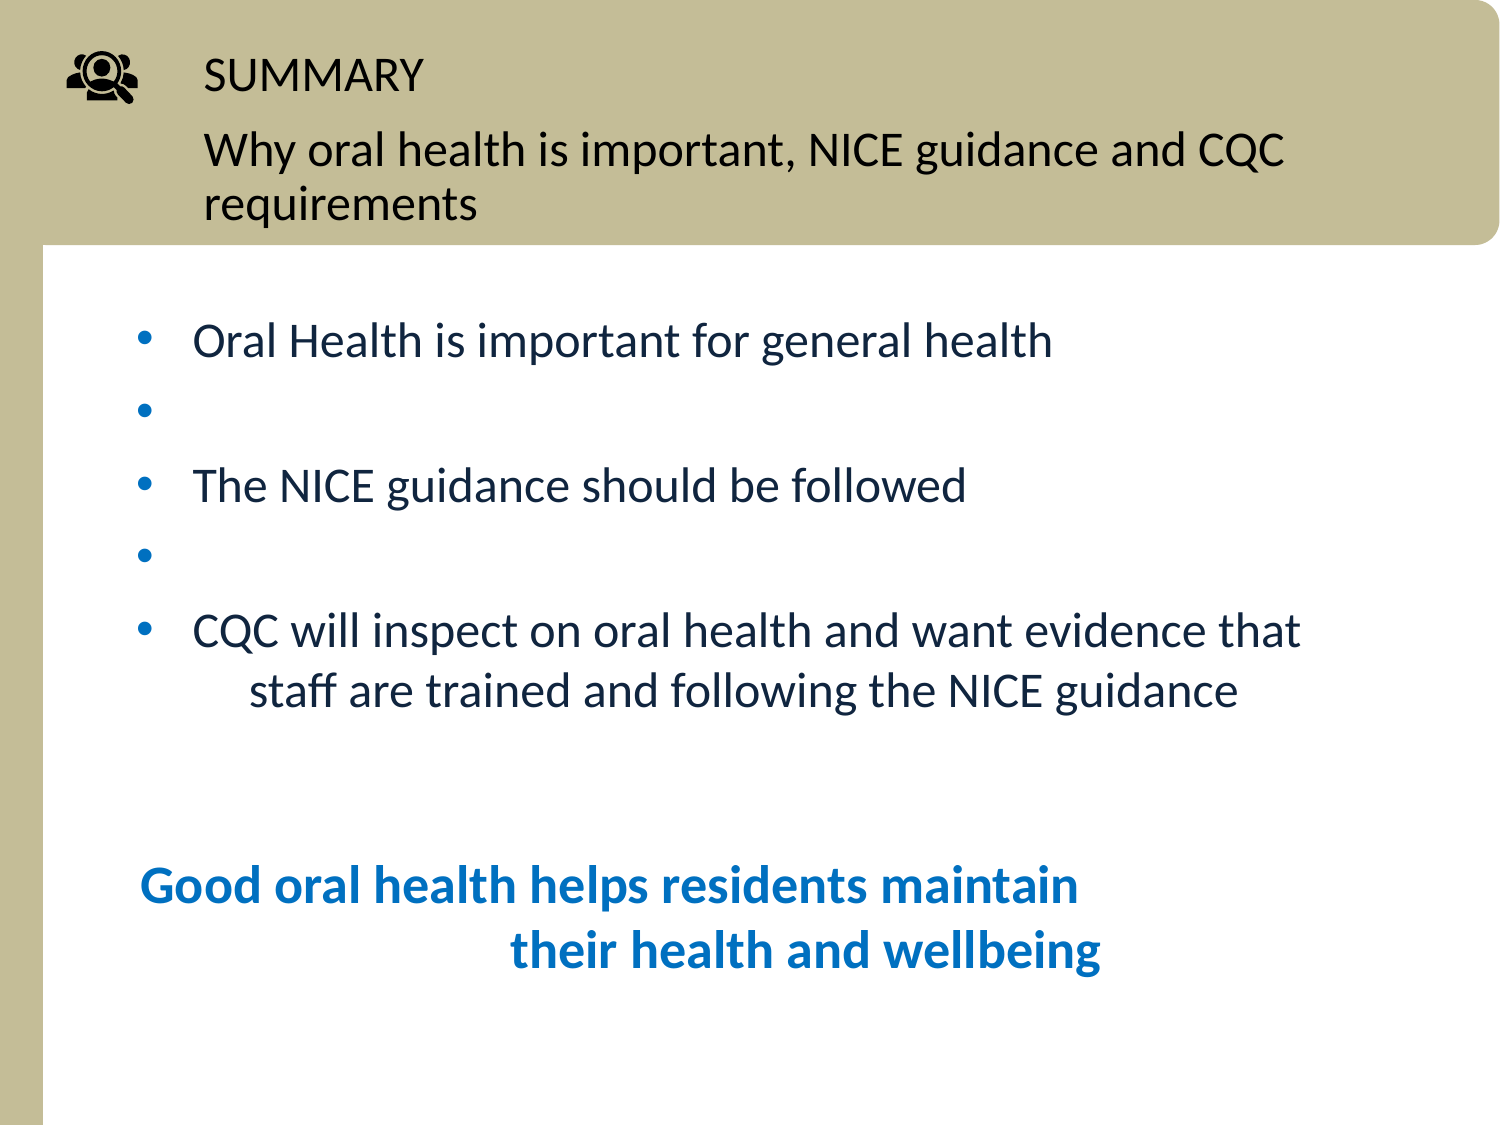

SUMMARY
Why oral health is important, NICE guidance and CQC requirements
# Oral Health is important for general health
The NICE guidance should be followed
CQC will inspect on oral health and want evidence that staff are trained and following the NICE guidance
Good oral health helps residents maintain their health and wellbeing